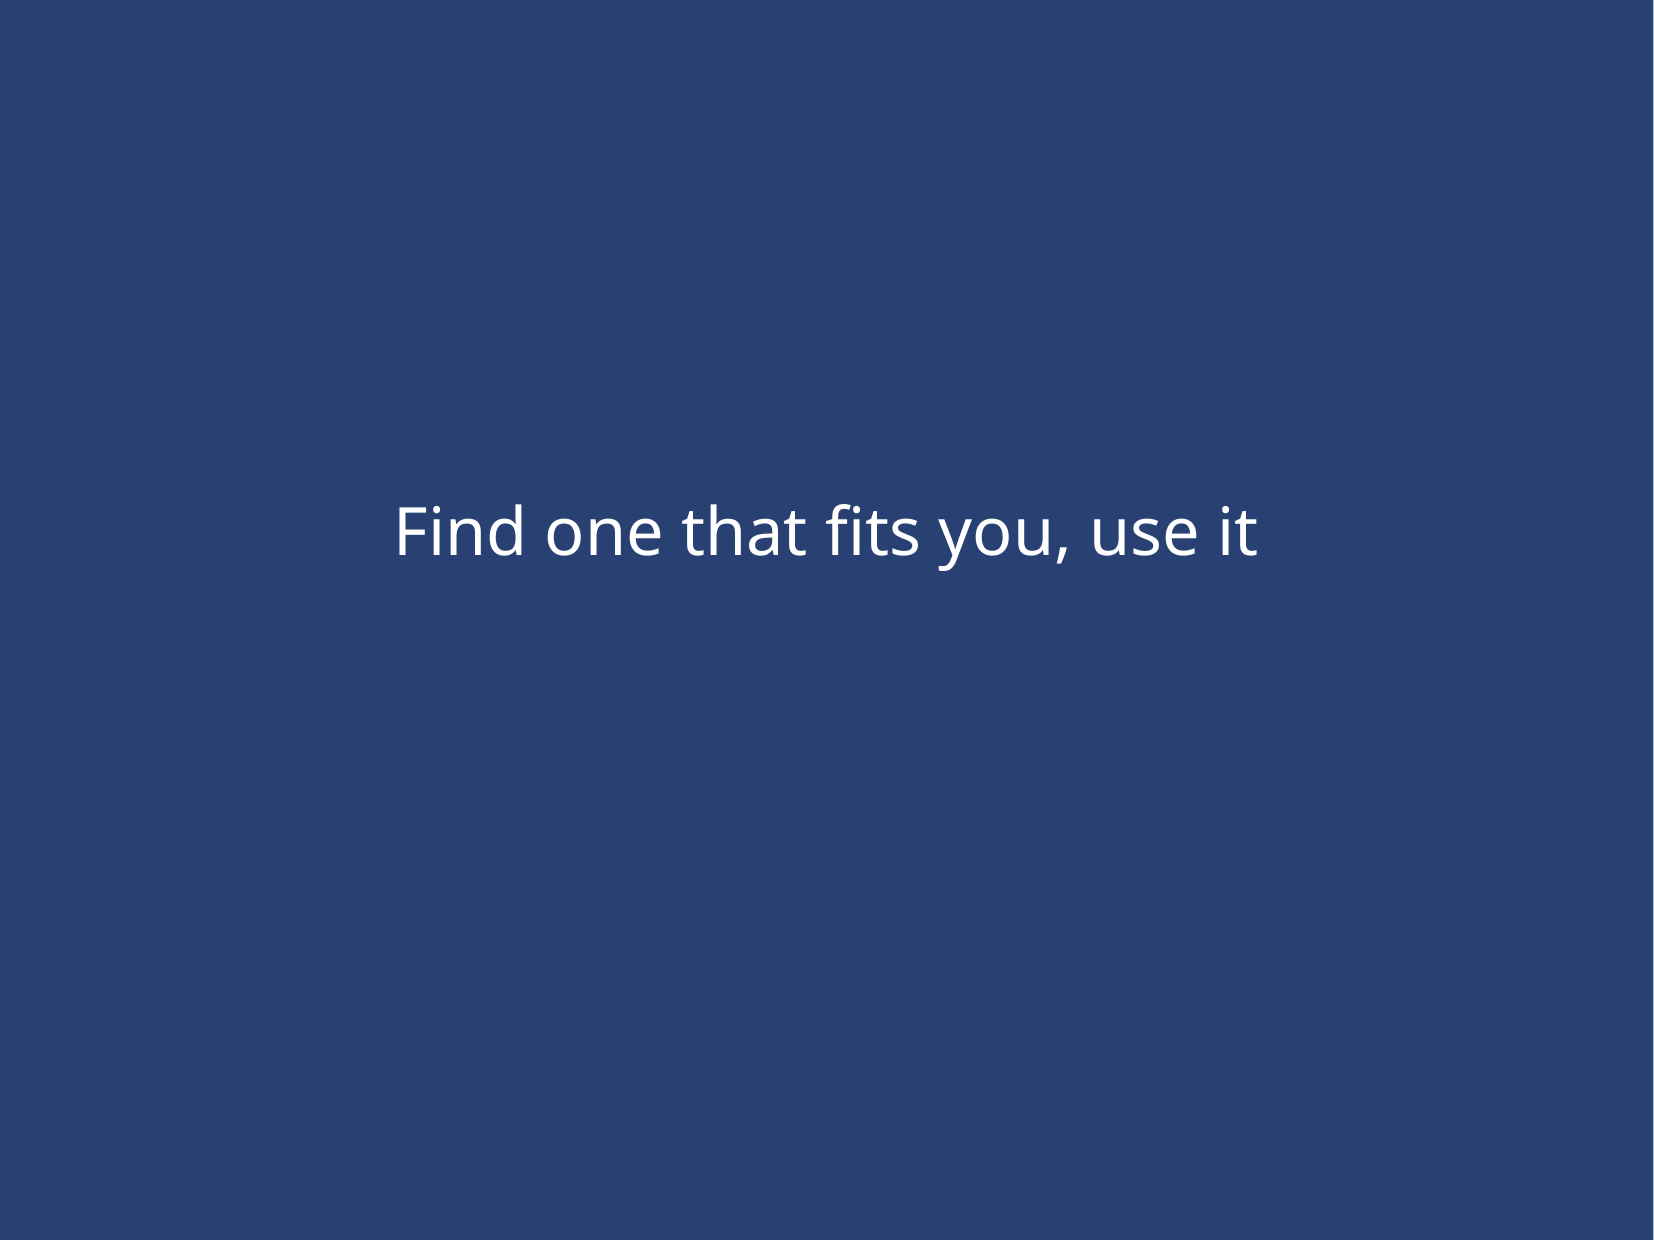

# Find one that fits you, use it